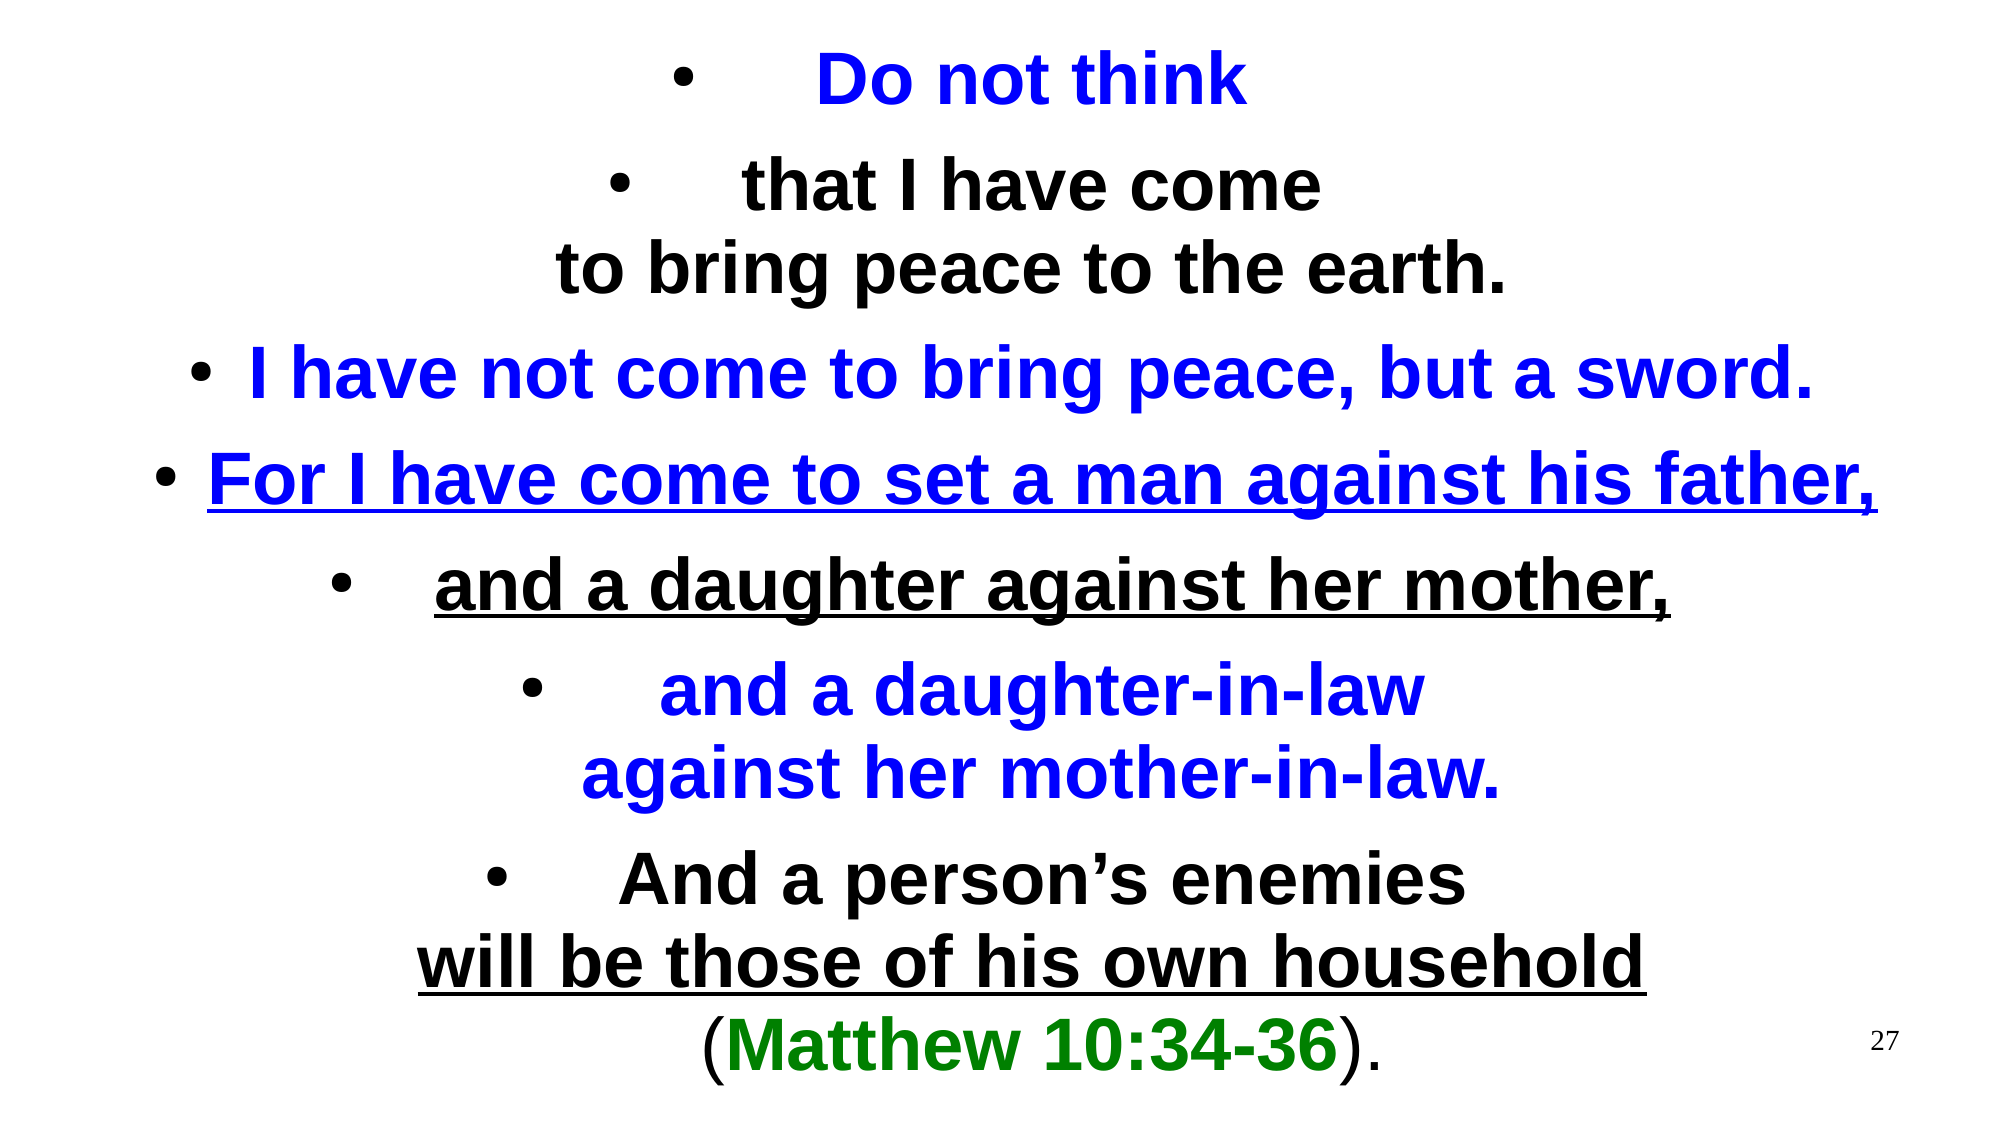

# Do not think
that I have come
to bring peace to the earth.
I have not come to bring peace, but a sword.
For I have come to set a man against his father,
 and a daughter against her mother,
 and a daughter-in-law
against her mother-in-law.
 And a person’s enemies
will be those of his own household
(Matthew 10:34-36).
27